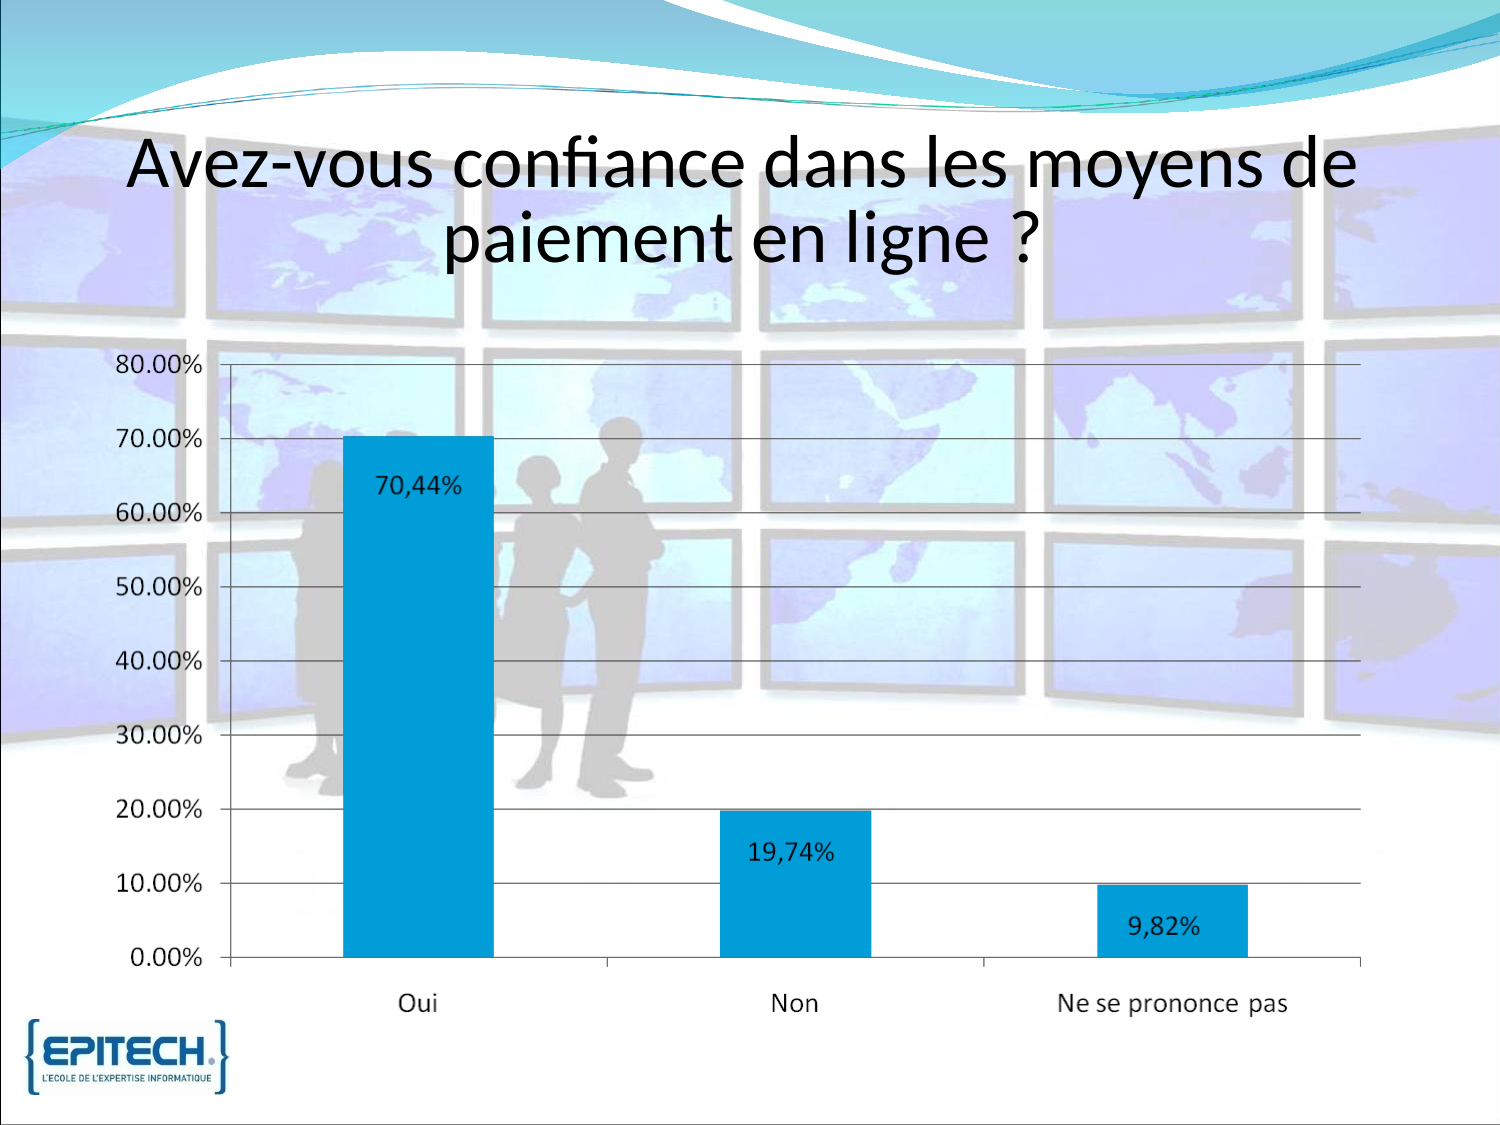

# Avez-vous confiance dans les moyens de paiement en ligne ?